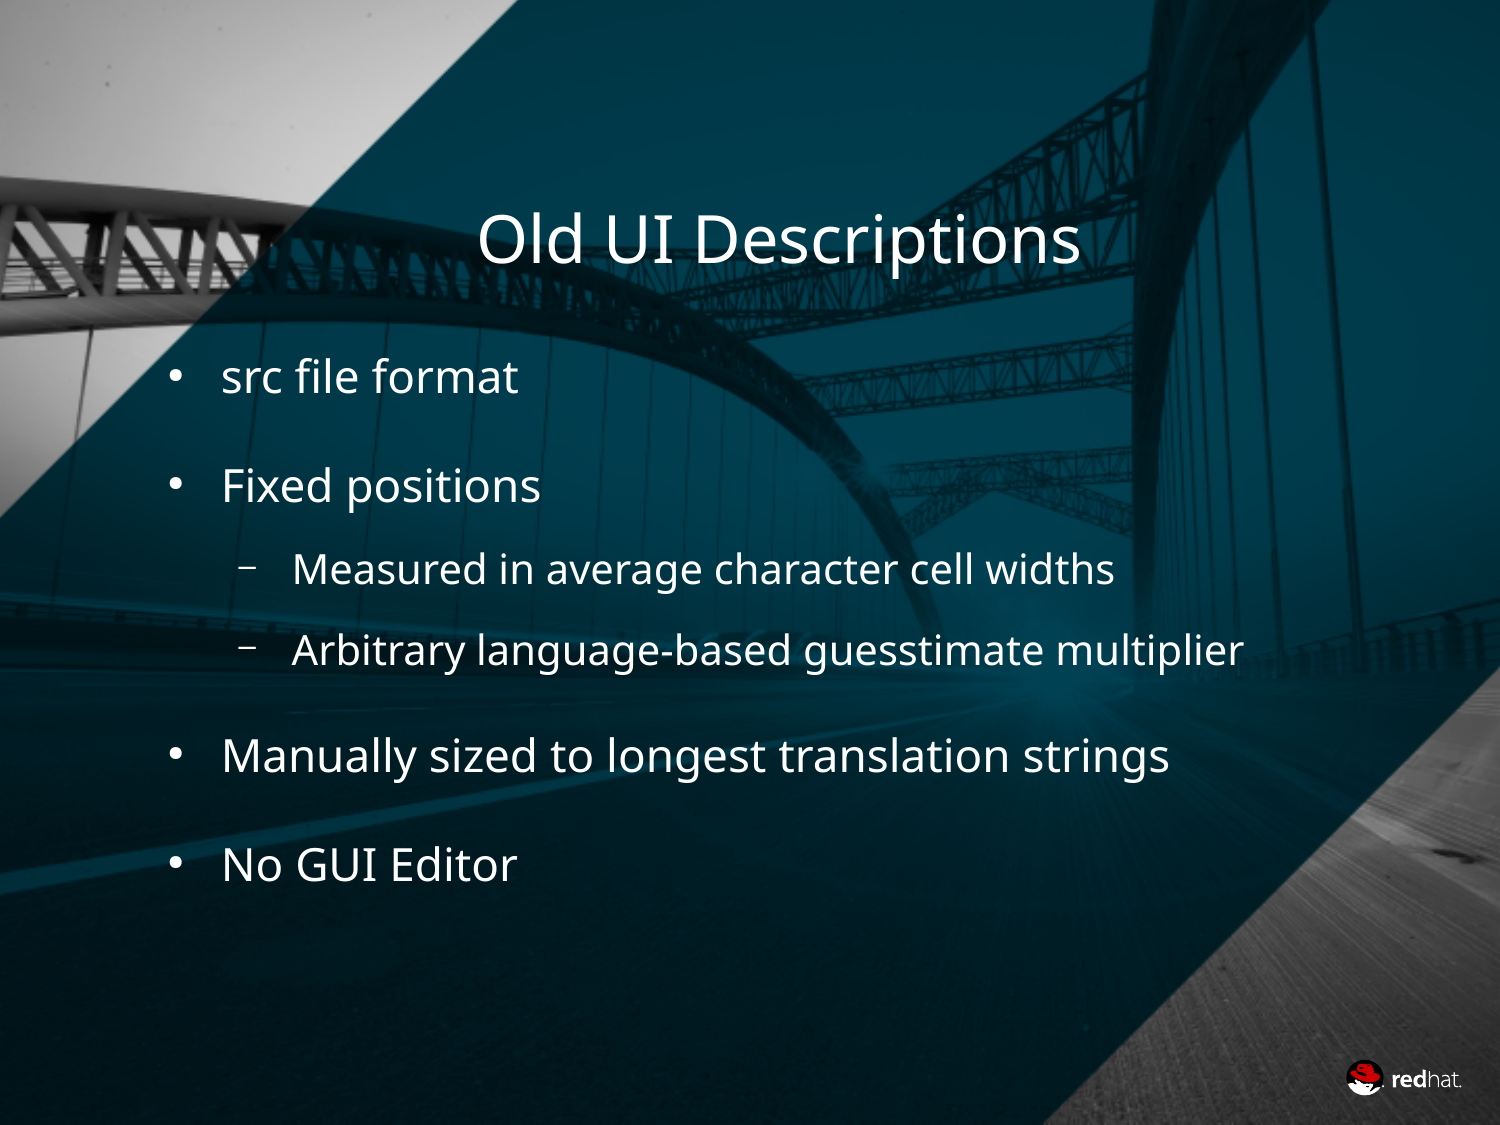

# Old UI Descriptions
src file format
Fixed positions
Measured in average character cell widths
Arbitrary language-based guesstimate multiplier
Manually sized to longest translation strings
No GUI Editor
INSERT DESIGNATOR, IF NEEDED
8